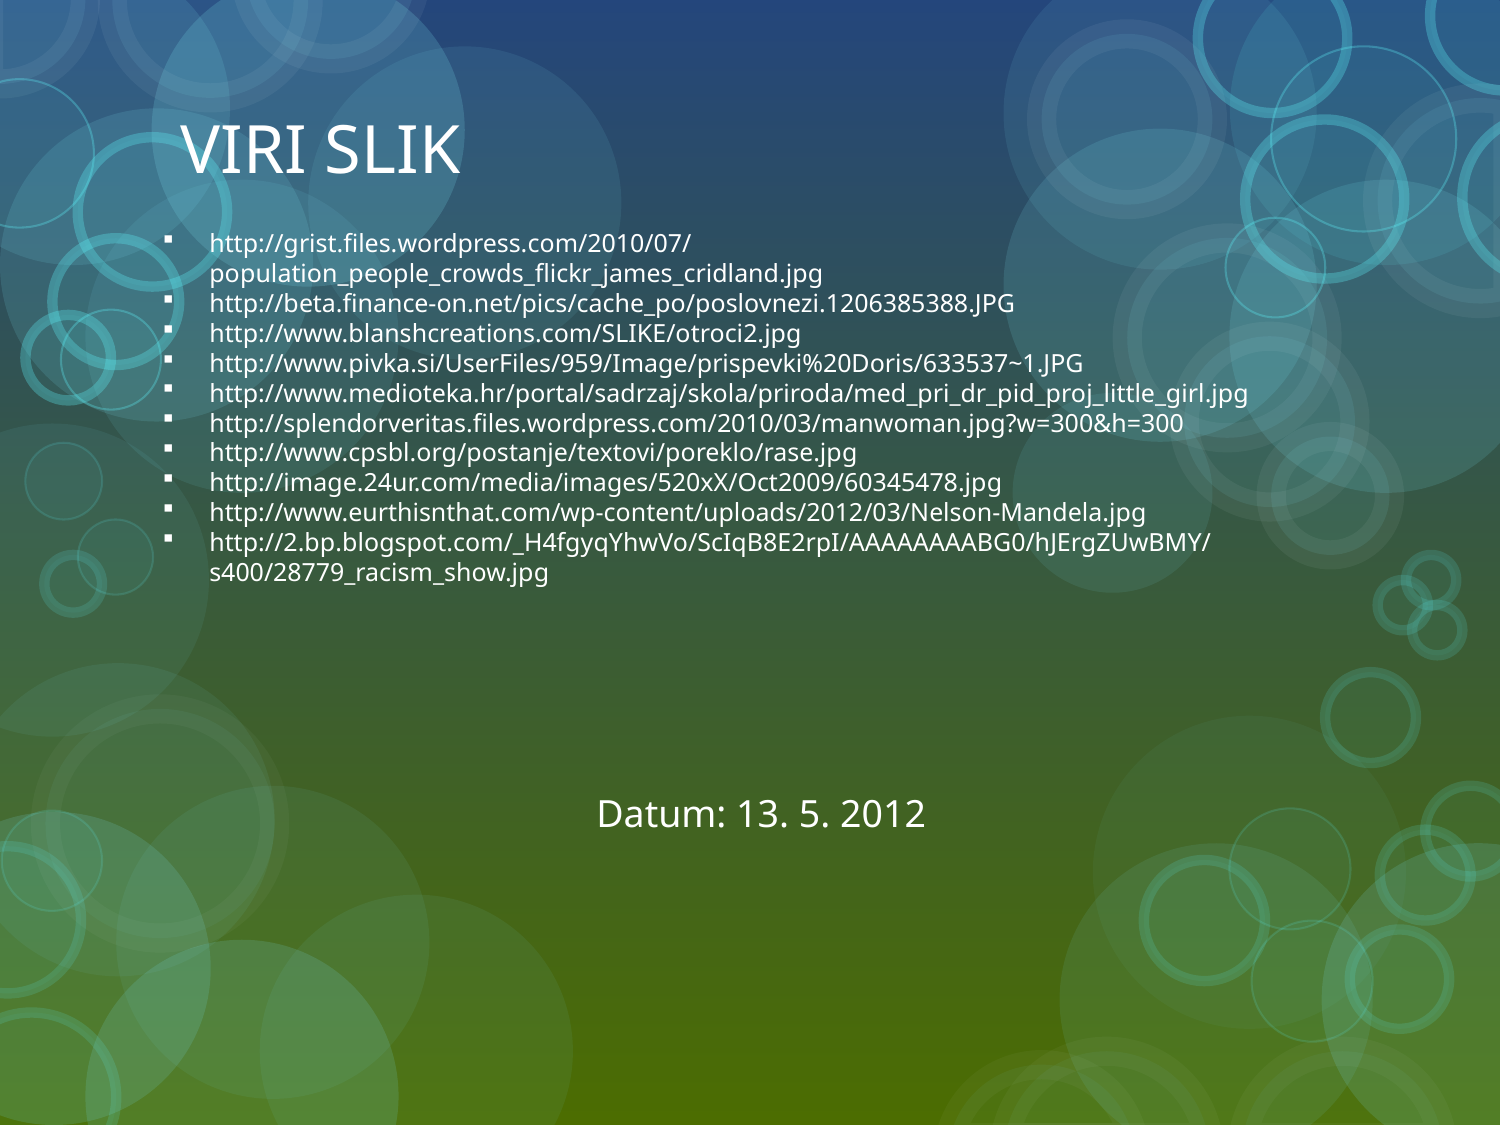

# VIRI SLIK
http://grist.files.wordpress.com/2010/07/population_people_crowds_flickr_james_cridland.jpg
http://beta.finance-on.net/pics/cache_po/poslovnezi.1206385388.JPG
http://www.blanshcreations.com/SLIKE/otroci2.jpg
http://www.pivka.si/UserFiles/959/Image/prispevki%20Doris/633537~1.JPG
http://www.medioteka.hr/portal/sadrzaj/skola/priroda/med_pri_dr_pid_proj_little_girl.jpg
http://splendorveritas.files.wordpress.com/2010/03/manwoman.jpg?w=300&h=300
http://www.cpsbl.org/postanje/textovi/poreklo/rase.jpg
http://image.24ur.com/media/images/520xX/Oct2009/60345478.jpg
http://www.eurthisnthat.com/wp-content/uploads/2012/03/Nelson-Mandela.jpg
http://2.bp.blogspot.com/_H4fgyqYhwVo/ScIqB8E2rpI/AAAAAAAABG0/hJErgZUwBMY/s400/28779_racism_show.jpg
Datum: 13. 5. 2012